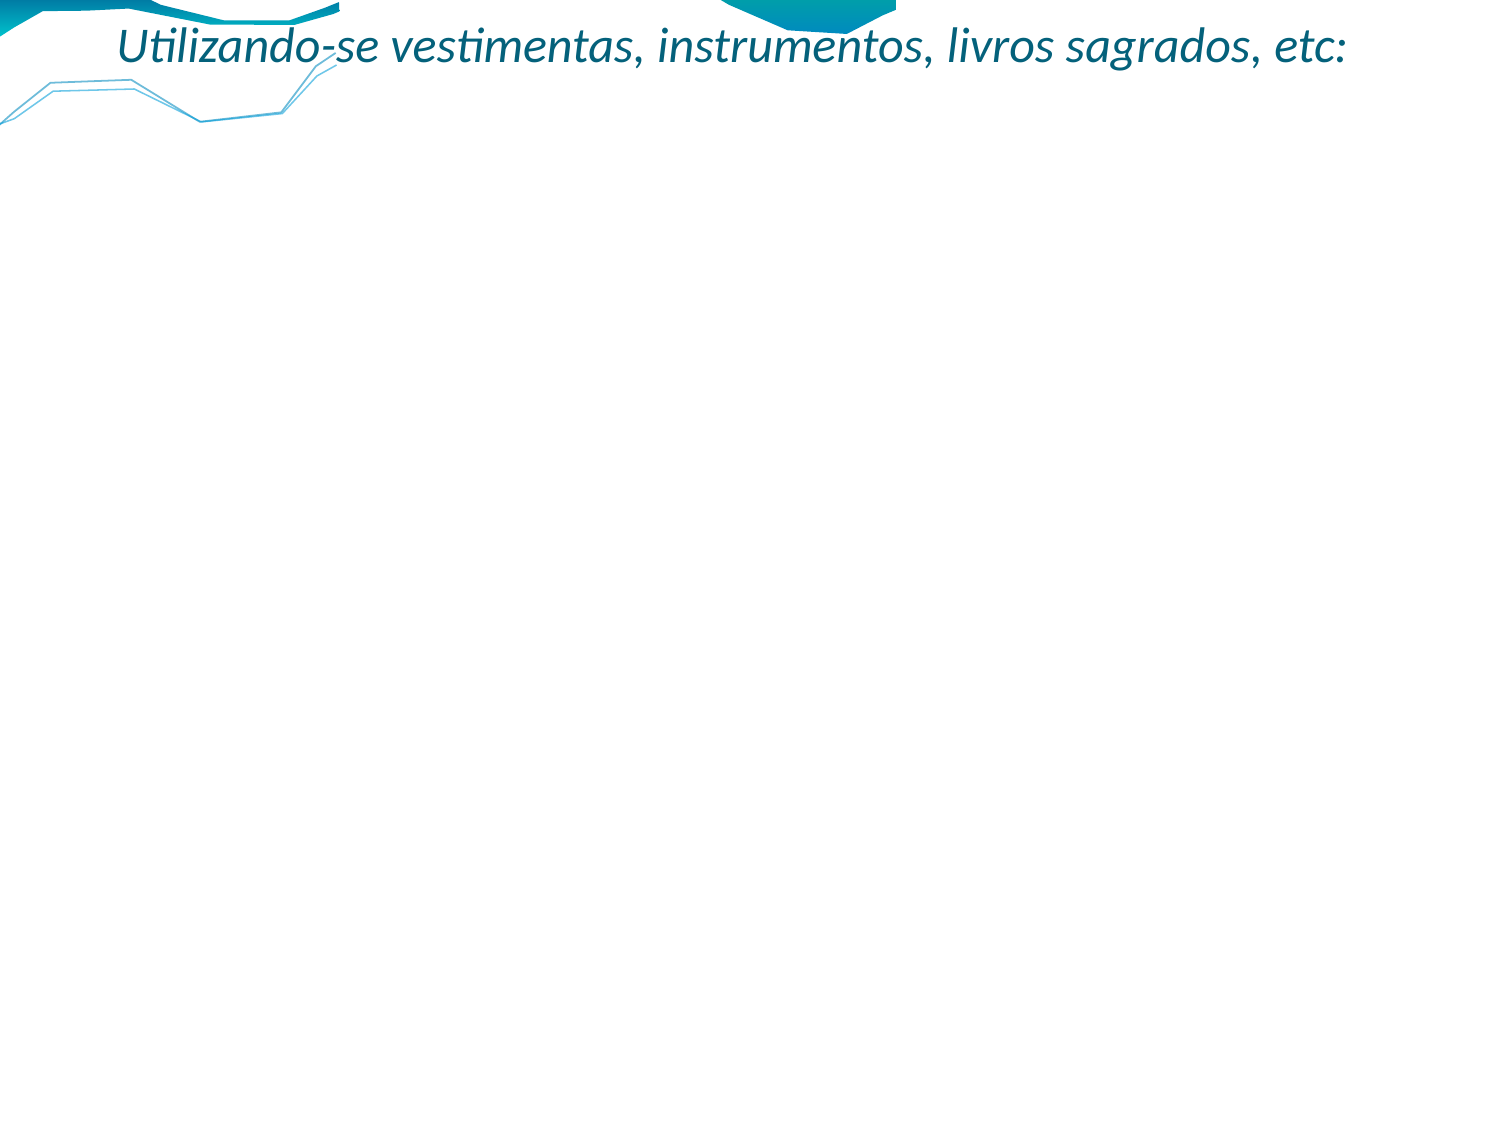

# Utilizando-se vestimentas, instrumentos, livros sagrados, etc: